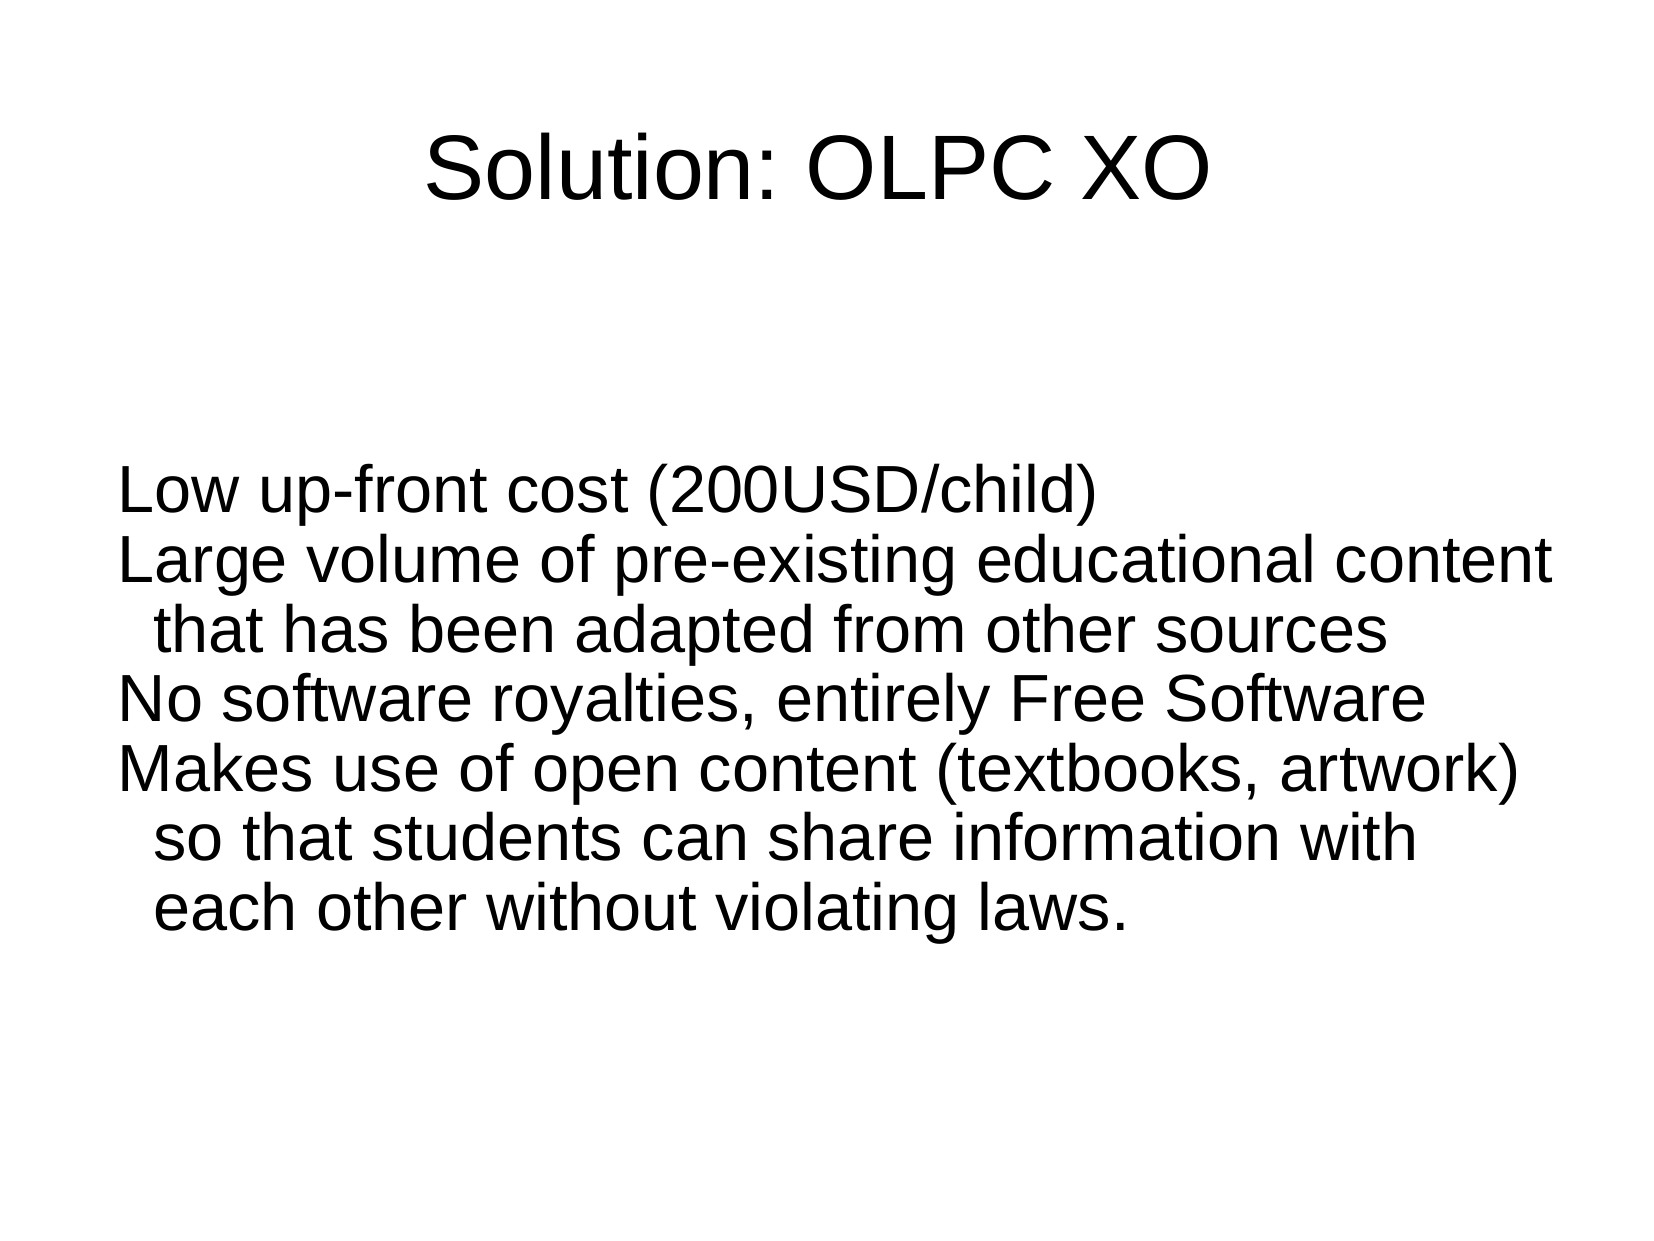

# Solution: OLPC XO
Low up-front cost (200USD/child)‏
Large volume of pre-existing educational content that has been adapted from other sources
No software royalties, entirely Free Software
Makes use of open content (textbooks, artwork) so that students can share information with each other without violating laws.